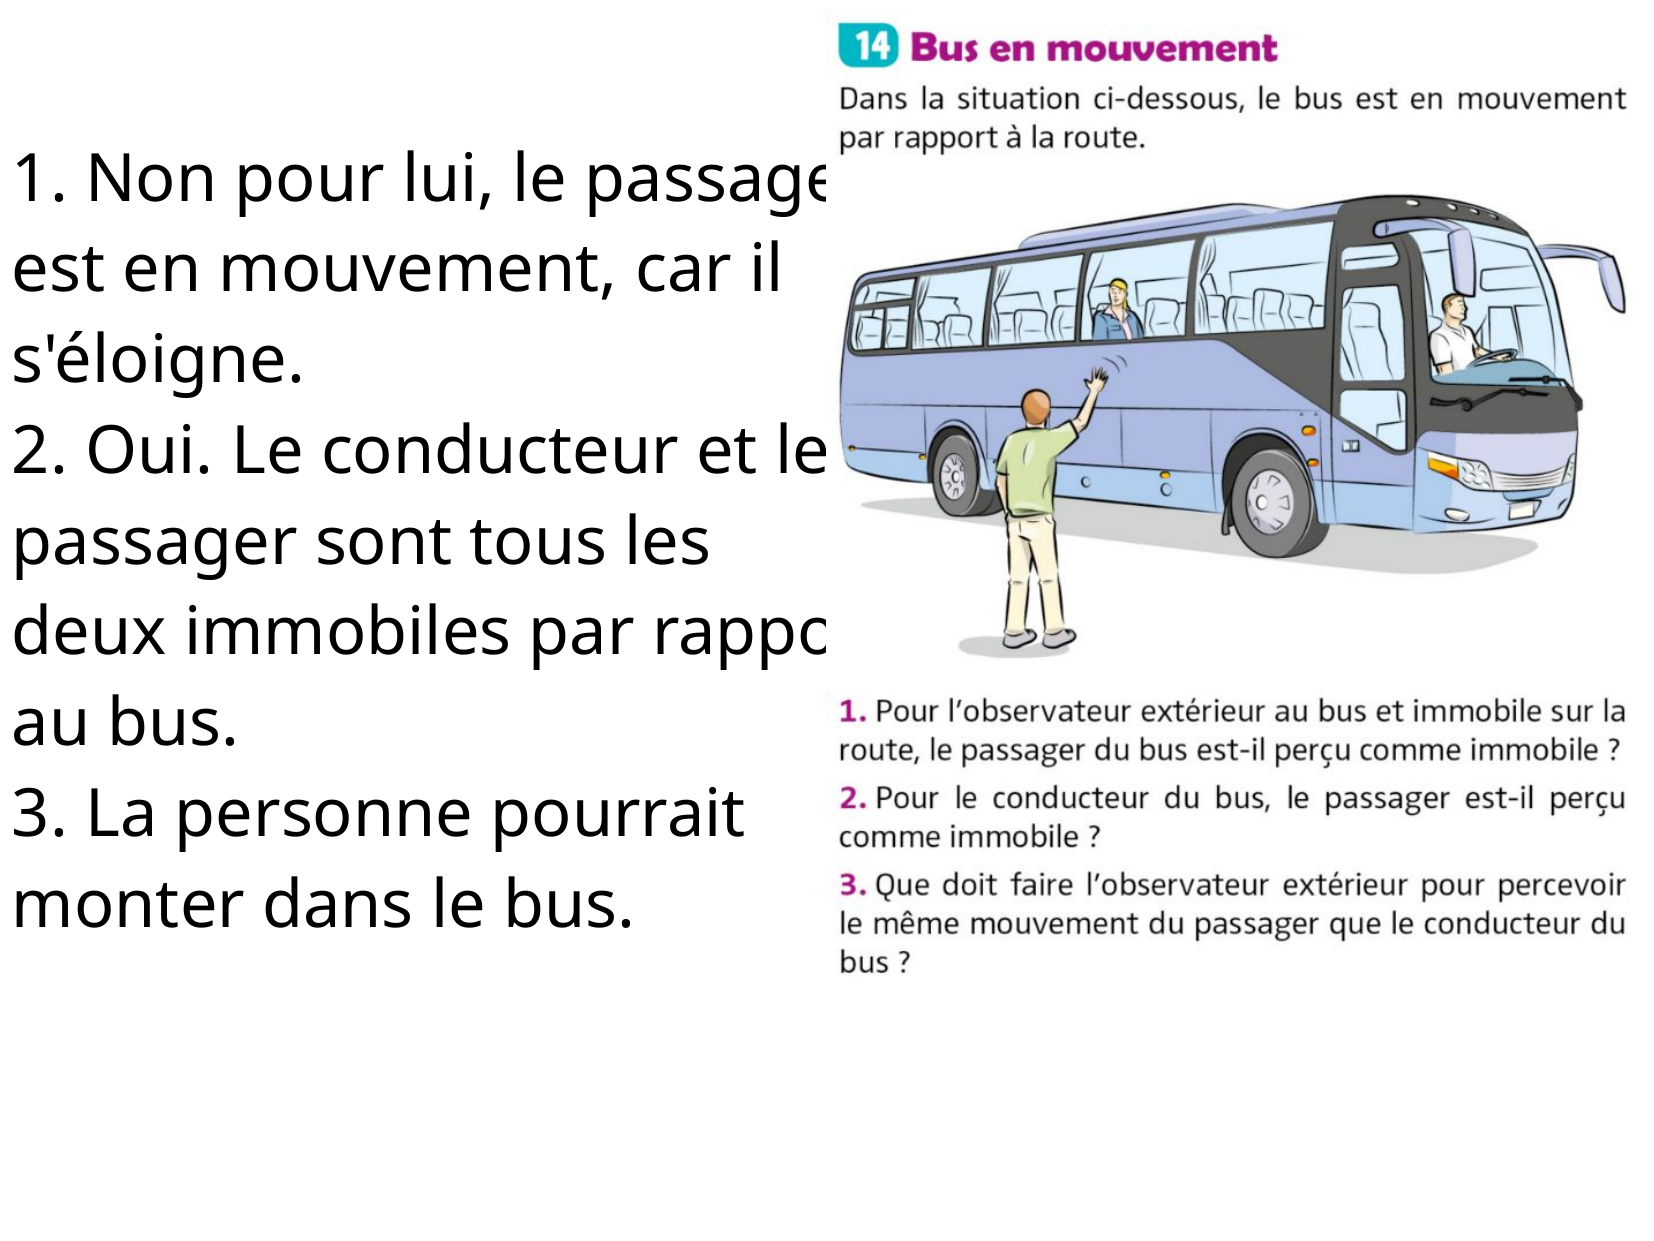

#
1. Non pour lui, le passager
est en mouvement, car il
s'éloigne.
2. Oui. Le conducteur et le
passager sont tous les
deux immobiles par rapport
au bus.
3. La personne pourrait
monter dans le bus.